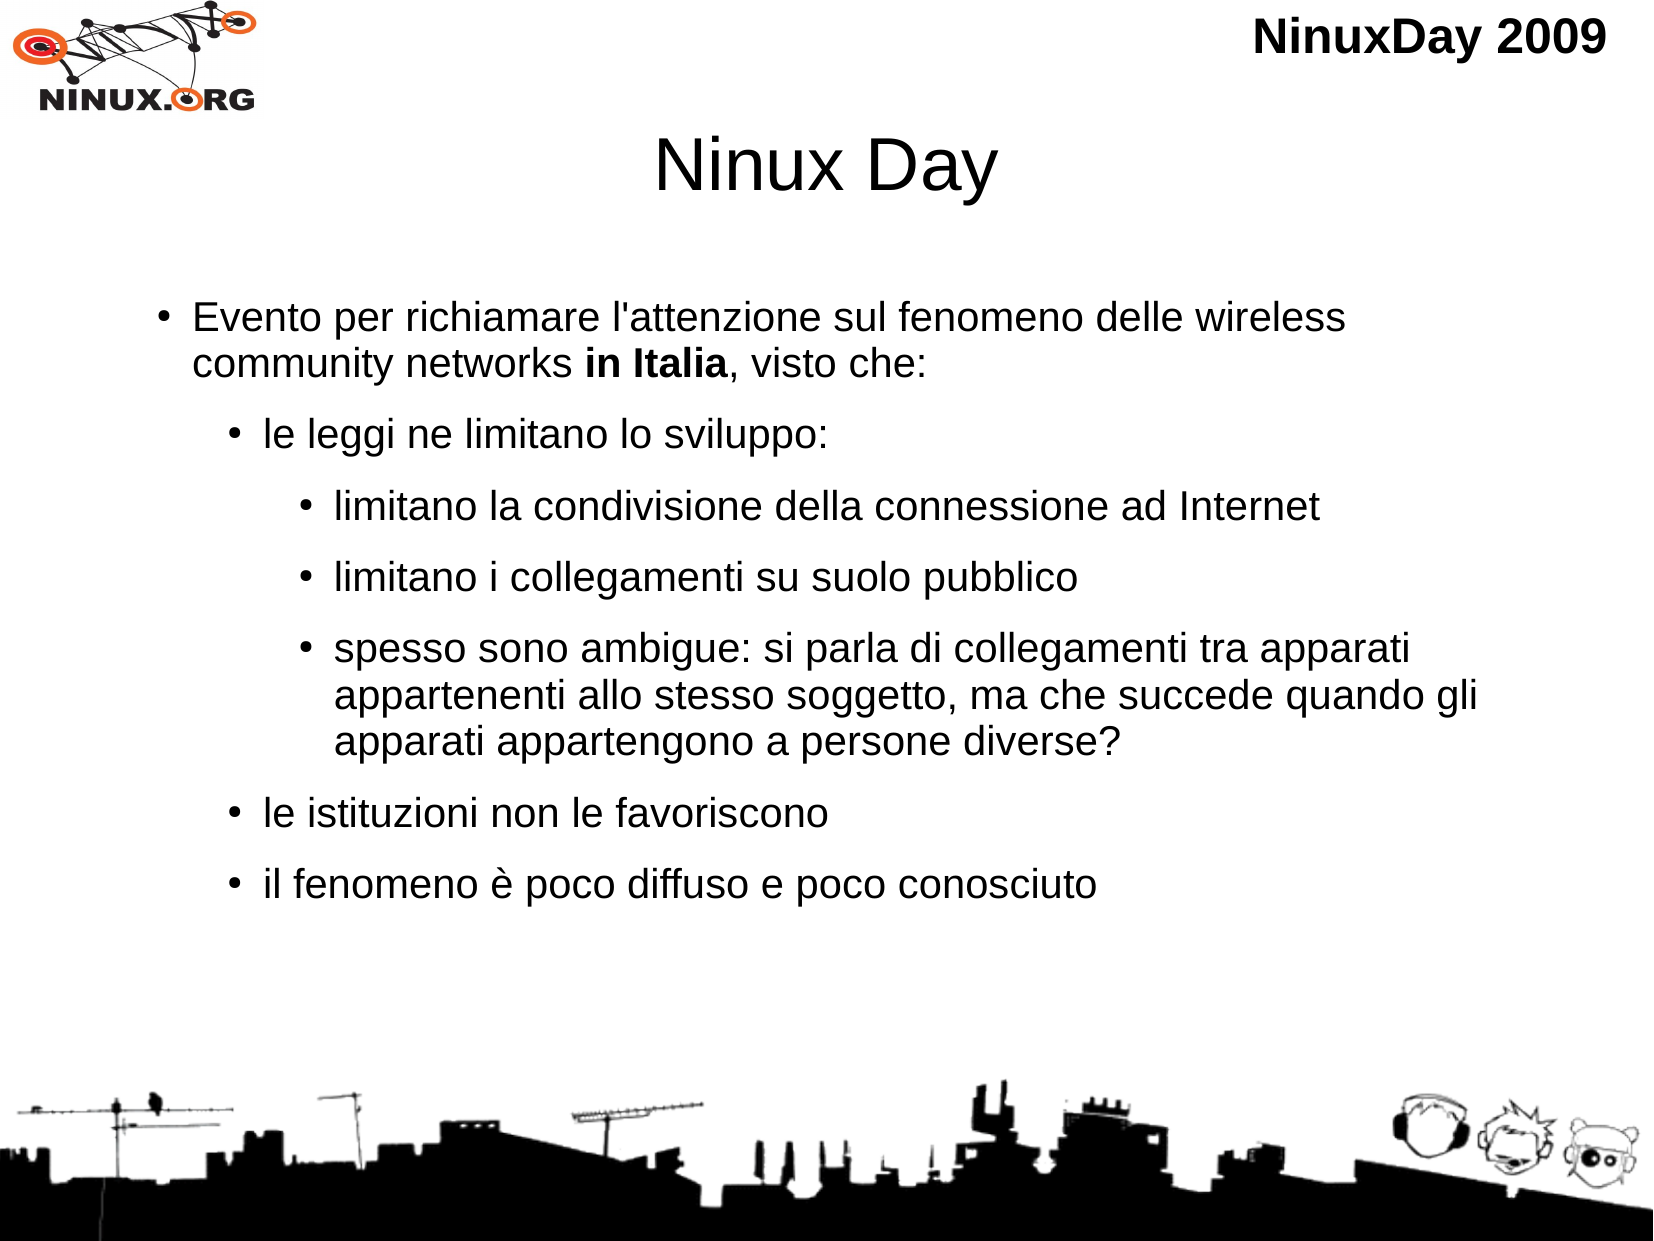

NinuxDay 2009
# Ninux Day
Evento per richiamare l'attenzione sul fenomeno delle wireless community networks in Italia, visto che:
le leggi ne limitano lo sviluppo:
limitano la condivisione della connessione ad Internet
limitano i collegamenti su suolo pubblico
spesso sono ambigue: si parla di collegamenti tra apparati appartenenti allo stesso soggetto, ma che succede quando gli apparati appartengono a persone diverse?
le istituzioni non le favoriscono
il fenomeno è poco diffuso e poco conosciuto